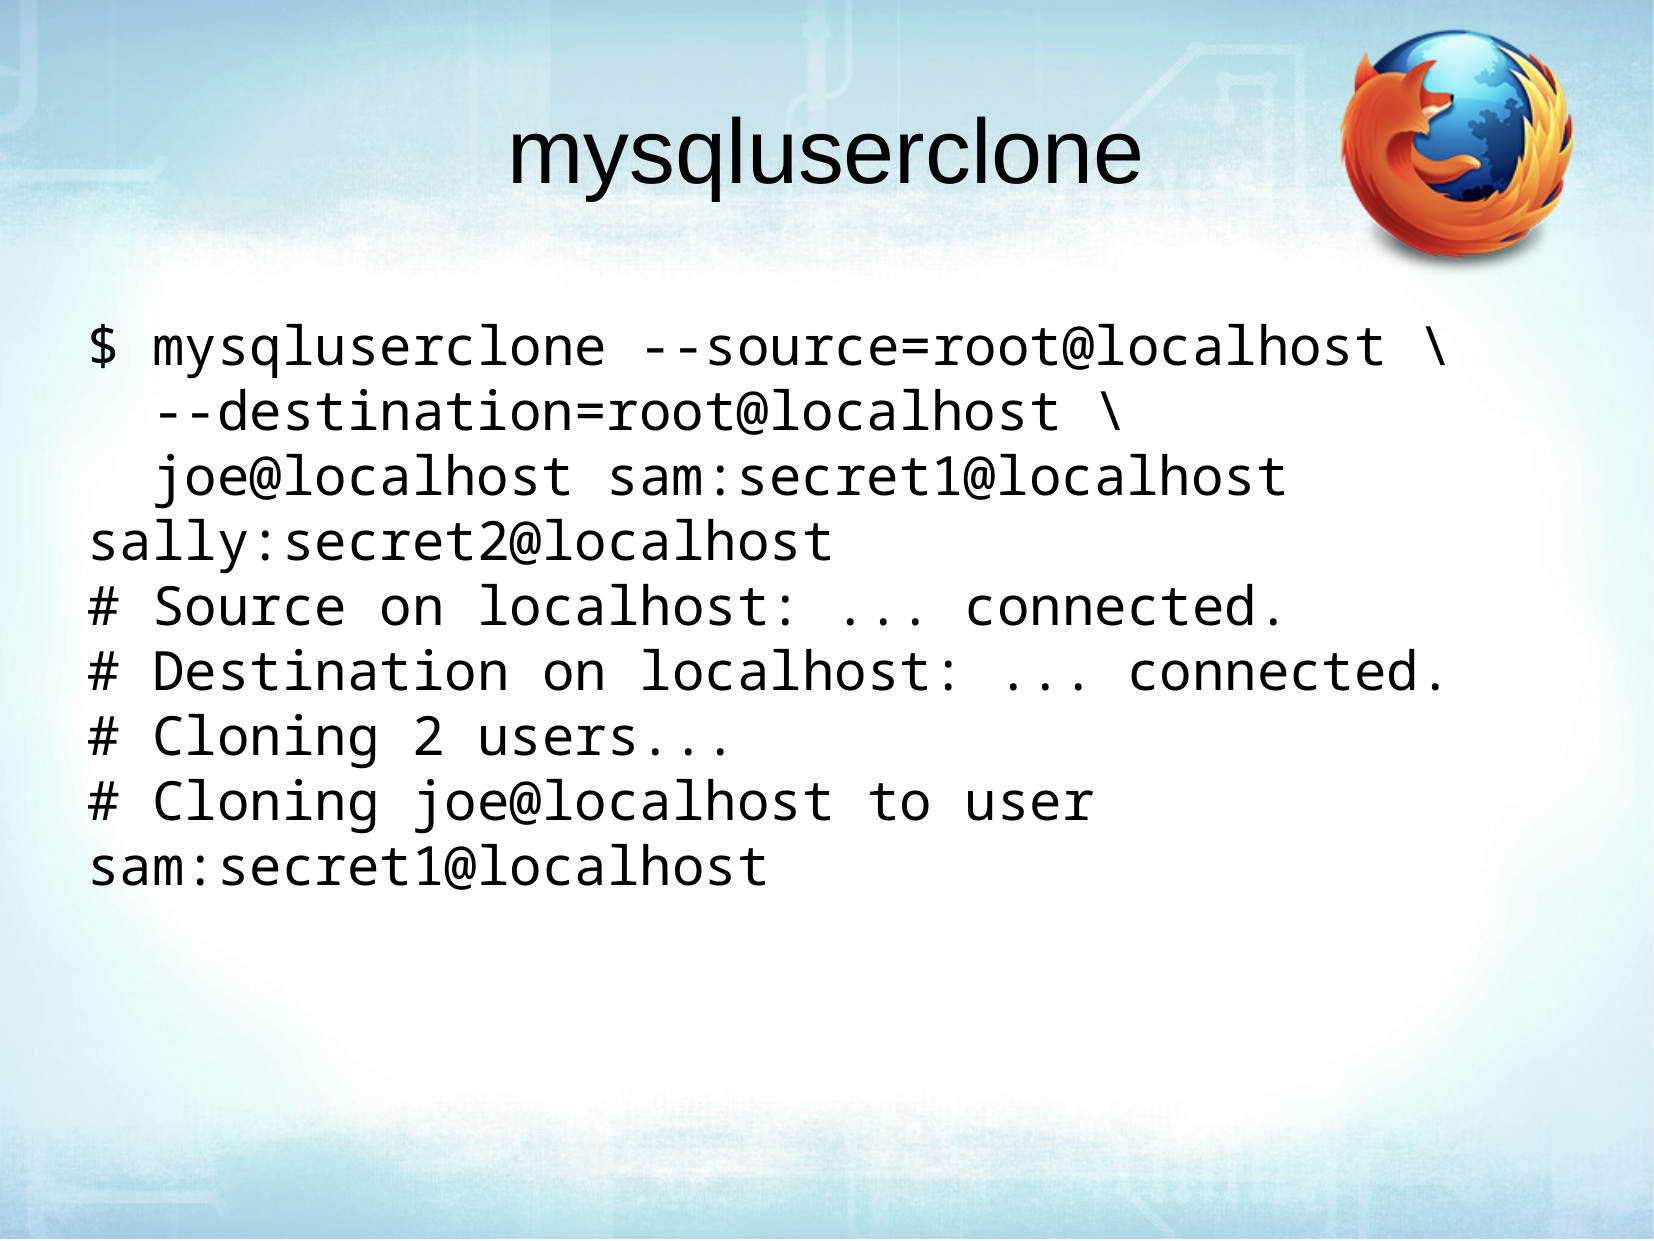

# mysqluserclone
$ mysqluserclone --source=root@localhost \
 --destination=root@localhost \
 joe@localhost sam:secret1@localhost sally:secret2@localhost
# Source on localhost: ... connected.
# Destination on localhost: ... connected.
# Cloning 2 users...
# Cloning joe@localhost to user sam:secret1@localhost